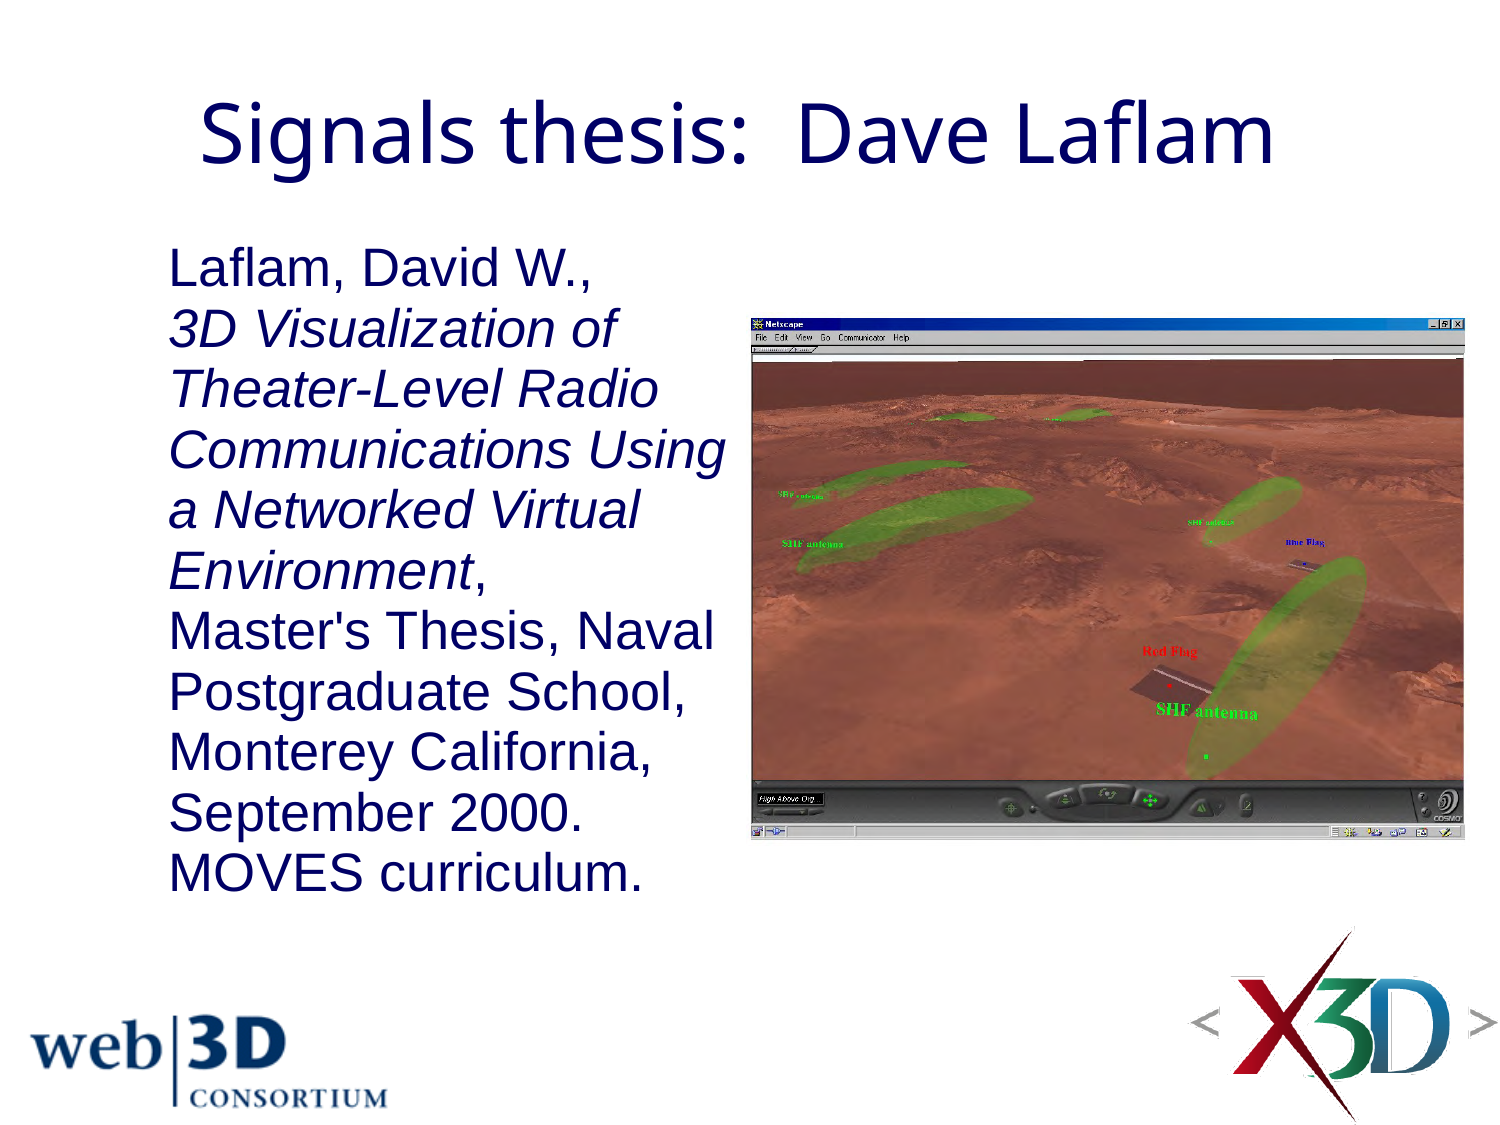

# Signals thesis: Dave Laflam
Laflam, David W., 	3D Visualization of Theater-Level Radio Communications Using a Networked Virtual Environment, Master's Thesis, Naval Postgraduate School, Monterey California, September 2000. MOVES curriculum.